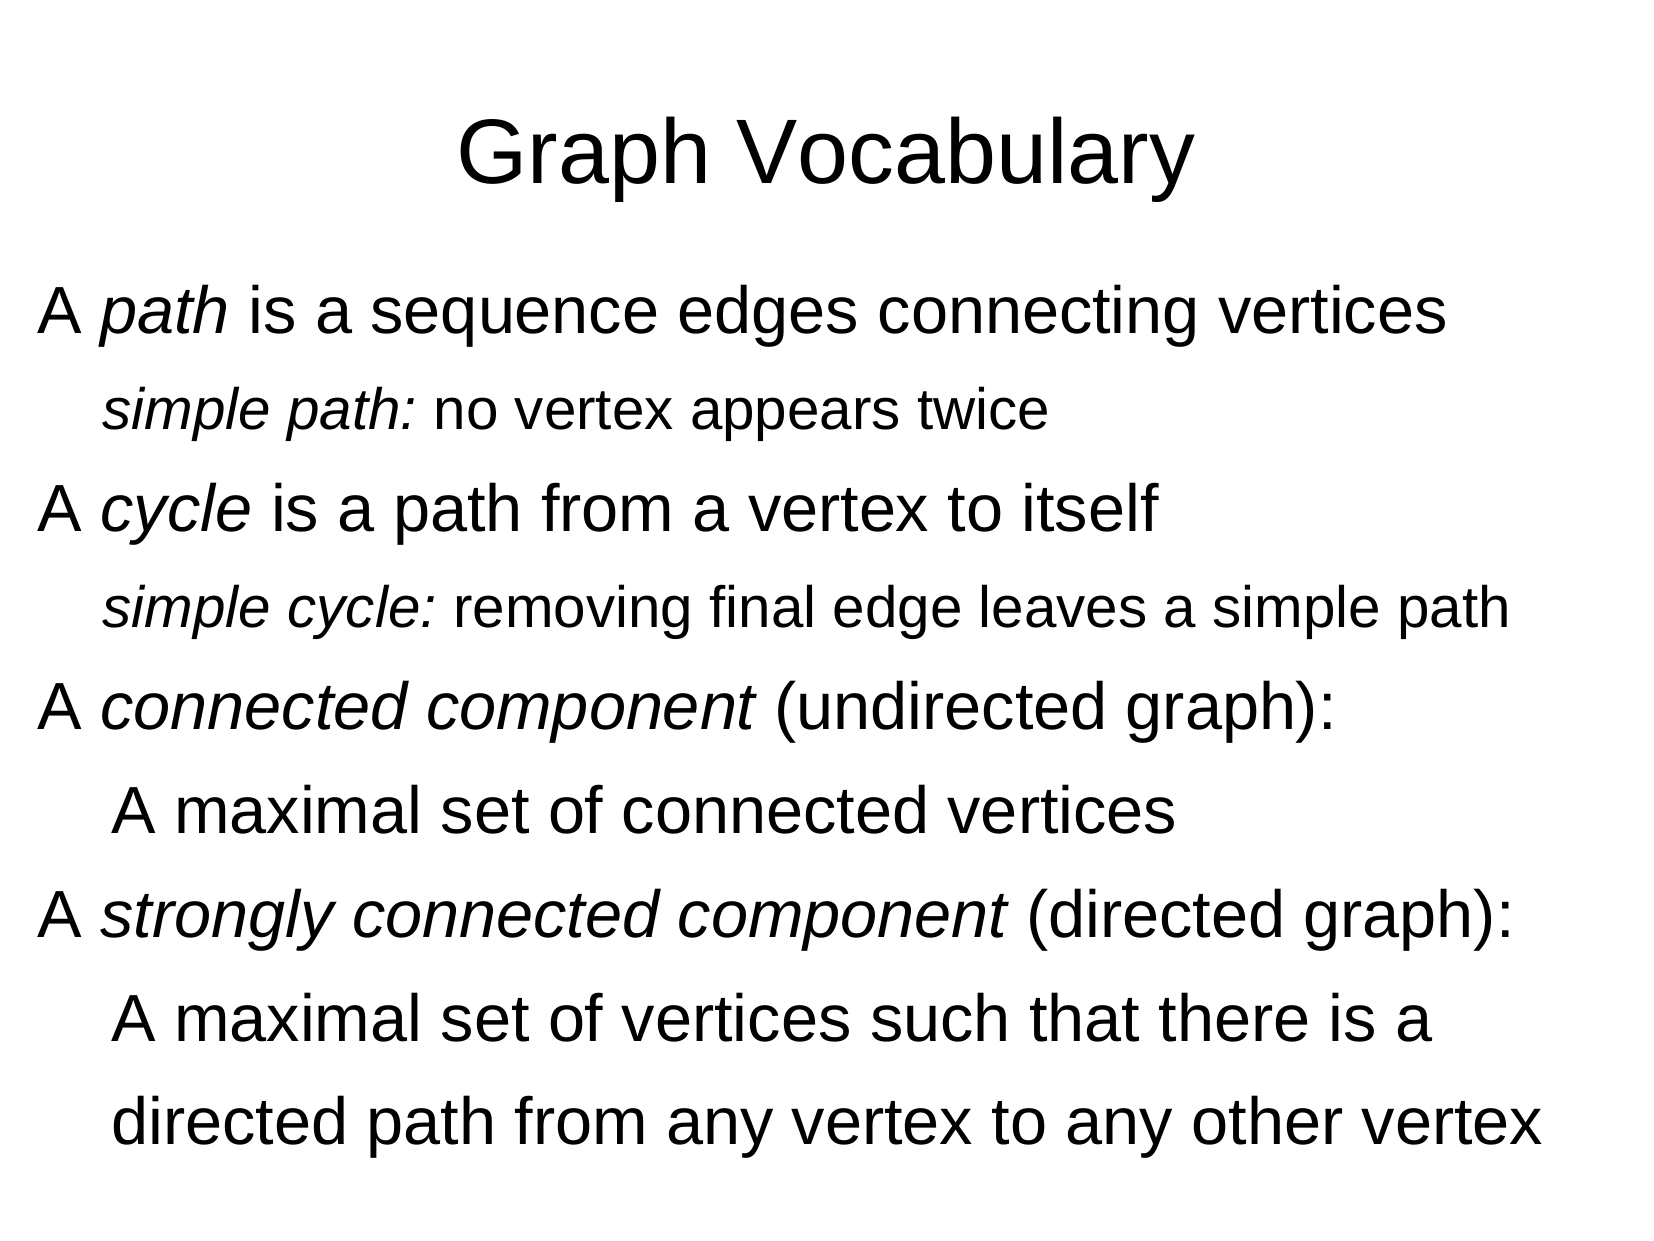

# Graph Vocabulary
A path is a sequence edges connecting vertices
 simple path: no vertex appears twice
A cycle is a path from a vertex to itself
 simple cycle: removing final edge leaves a simple path
A connected component (undirected graph):
 A maximal set of connected vertices
A strongly connected component (directed graph):
 A maximal set of vertices such that there is a
 directed path from any vertex to any other vertex